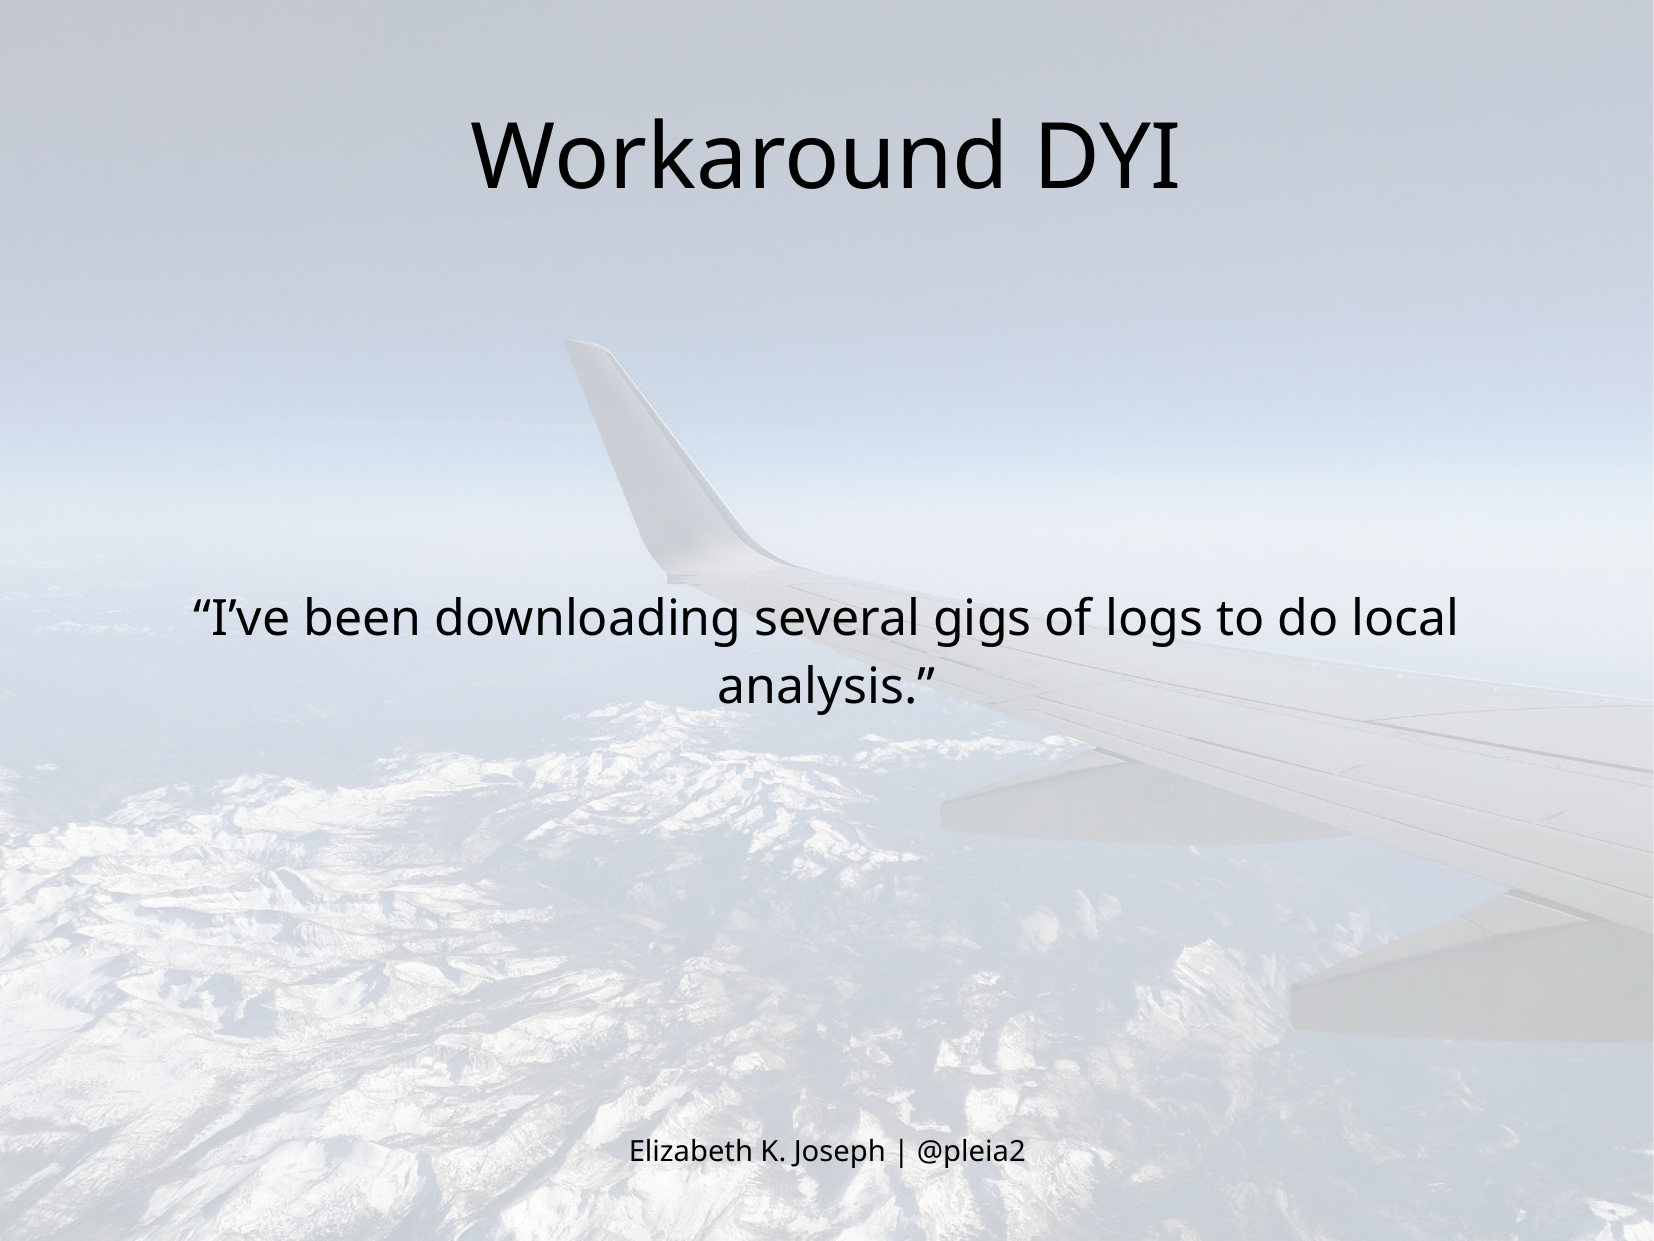

Workaround DYI
# “I’ve been downloading several gigs of logs to do local analysis.”
Elizabeth K. Joseph | @pleia2